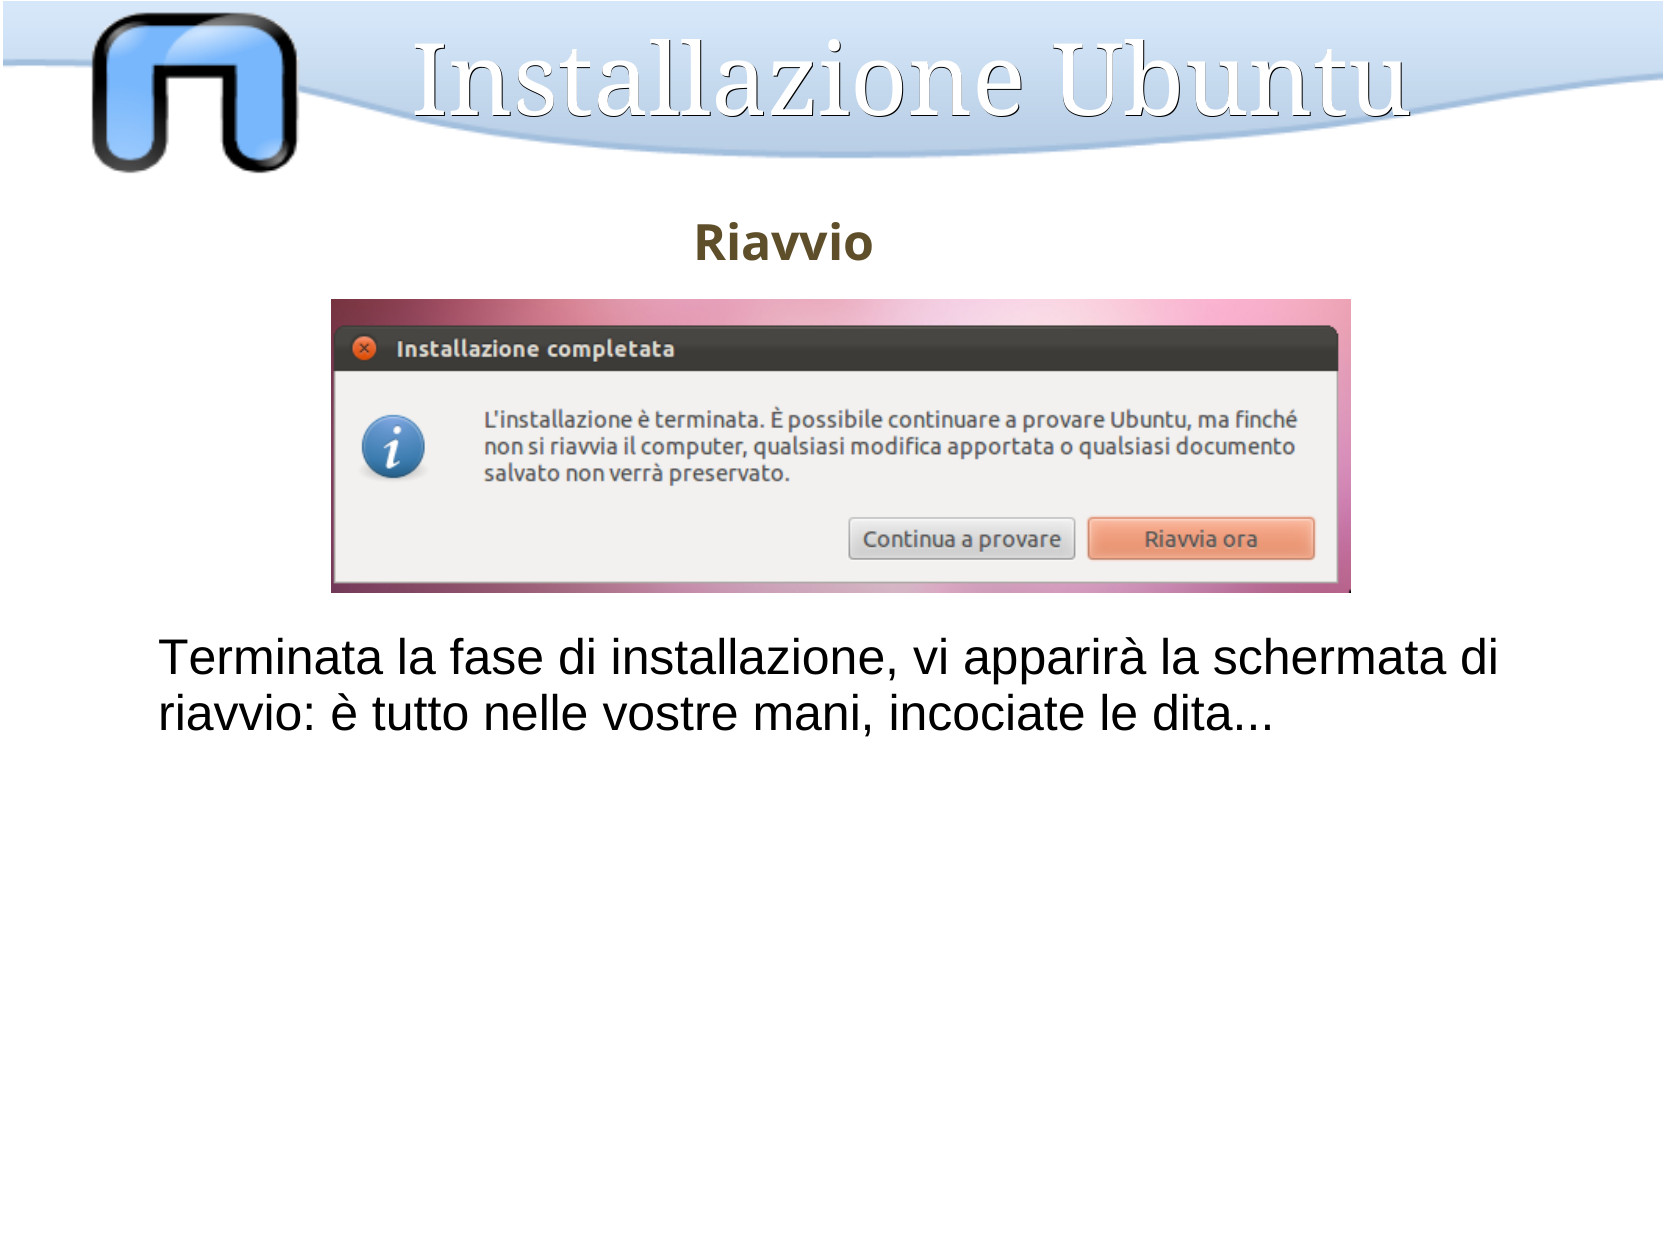

Installazione Ubuntu
Riavvio
Terminata la fase di installazione, vi apparirà la schermata di riavvio: è tutto nelle vostre mani, incociate le dita...